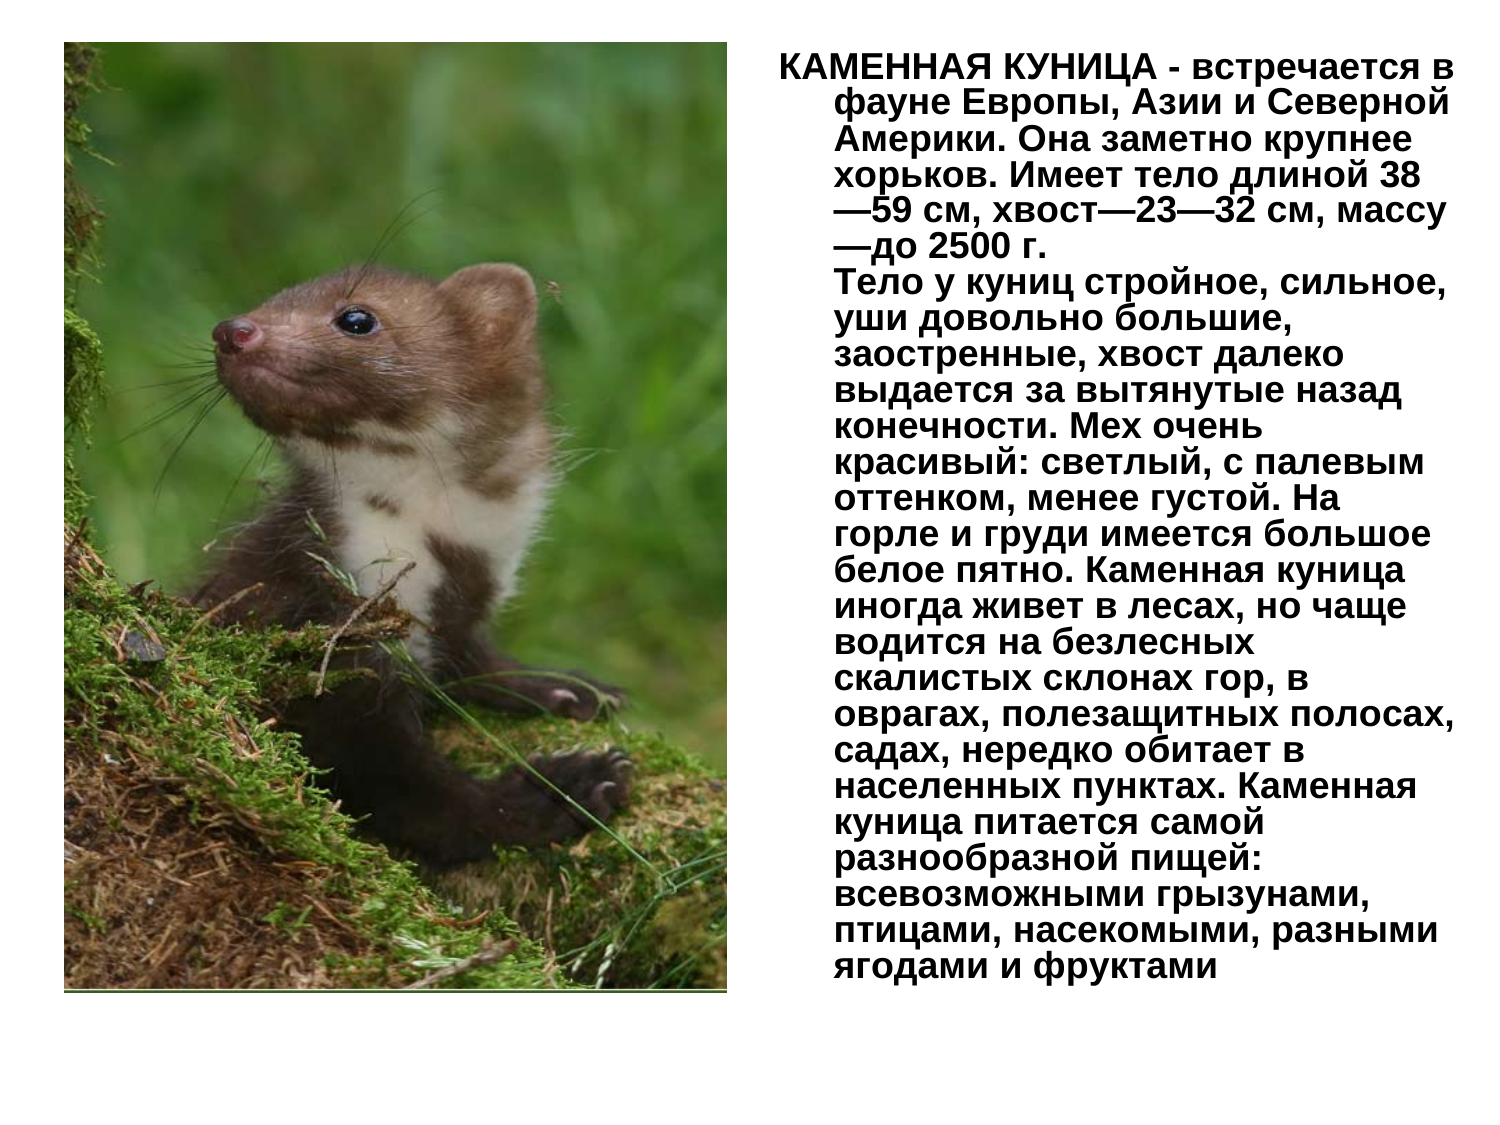

#
КАМЕННАЯ КУНИЦА - встречается в фауне Европы, Азии и Северной Америки. Она заметно крупнее хорьков. Имеет тело длиной 38—59 см, хвост—23—32 см, массу—до 2500 г.
Тело у куниц стройное, сильное, уши довольно большие, заостренные, хвост далеко выдается за вытянутые назад конечности. Мех очень красивый: светлый, с палевым оттенком, менее густой. На горле и груди имеется большое белое пятно. Каменная куница иногда живет в лесах, но чаще водится на безлесных скалистых склонах гор, в оврагах, полезащитных полосах, садах, нередко обитает в населенных пунктах. Каменная куница питается самой разнообразной пищей: всевозможными грызунами, птицами, насекомыми, разными ягодами и фруктами